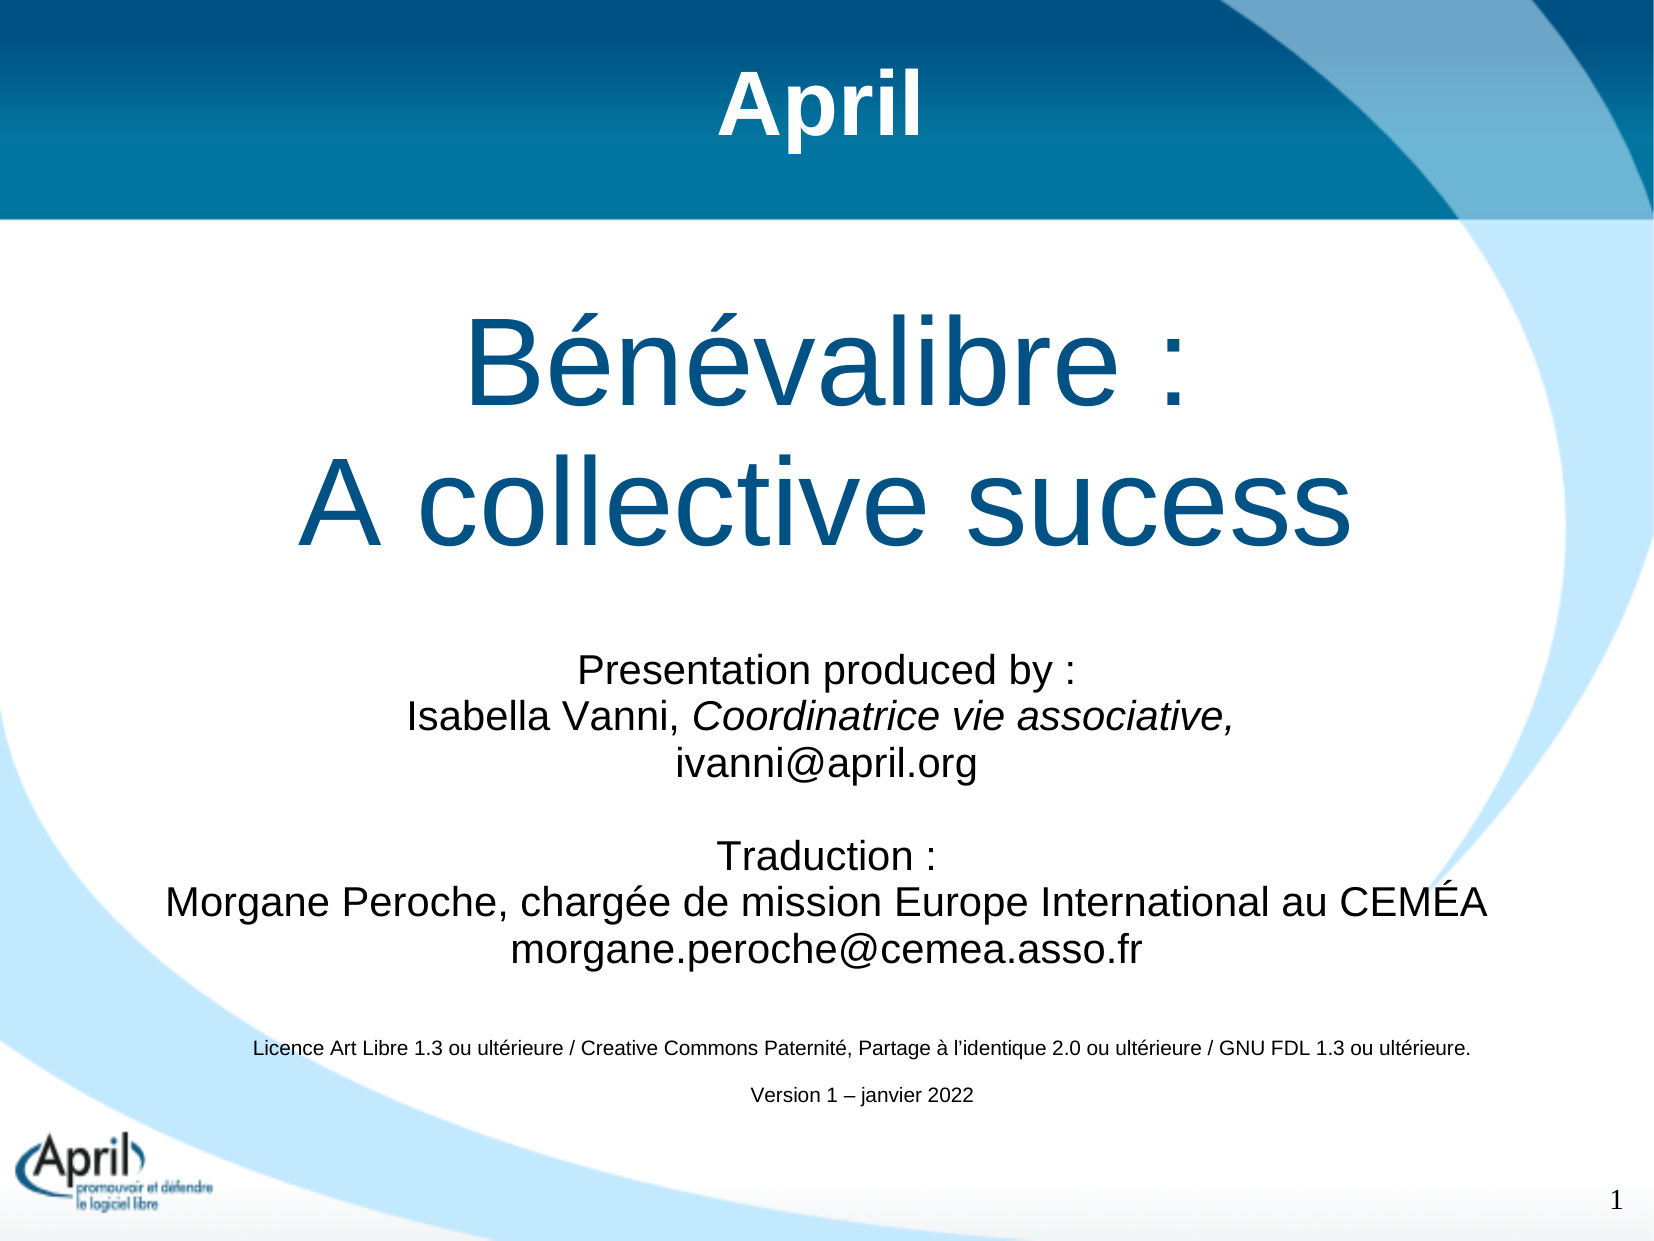

# April
Bénévalibre :
A collective sucess
Presentation produced by :
Isabella Vanni, Coordinatrice vie associative,
ivanni@april.org
Traduction :
Morgane Peroche, chargée de mission Europe International au CEMÉA
morgane.peroche@cemea.asso.fr
Licence Art Libre 1.3 ou ultérieure / Creative Commons Paternité, Partage à l’identique 2.0 ou ultérieure / GNU FDL 1.3 ou ultérieure.
Version 1 – janvier 2022
1